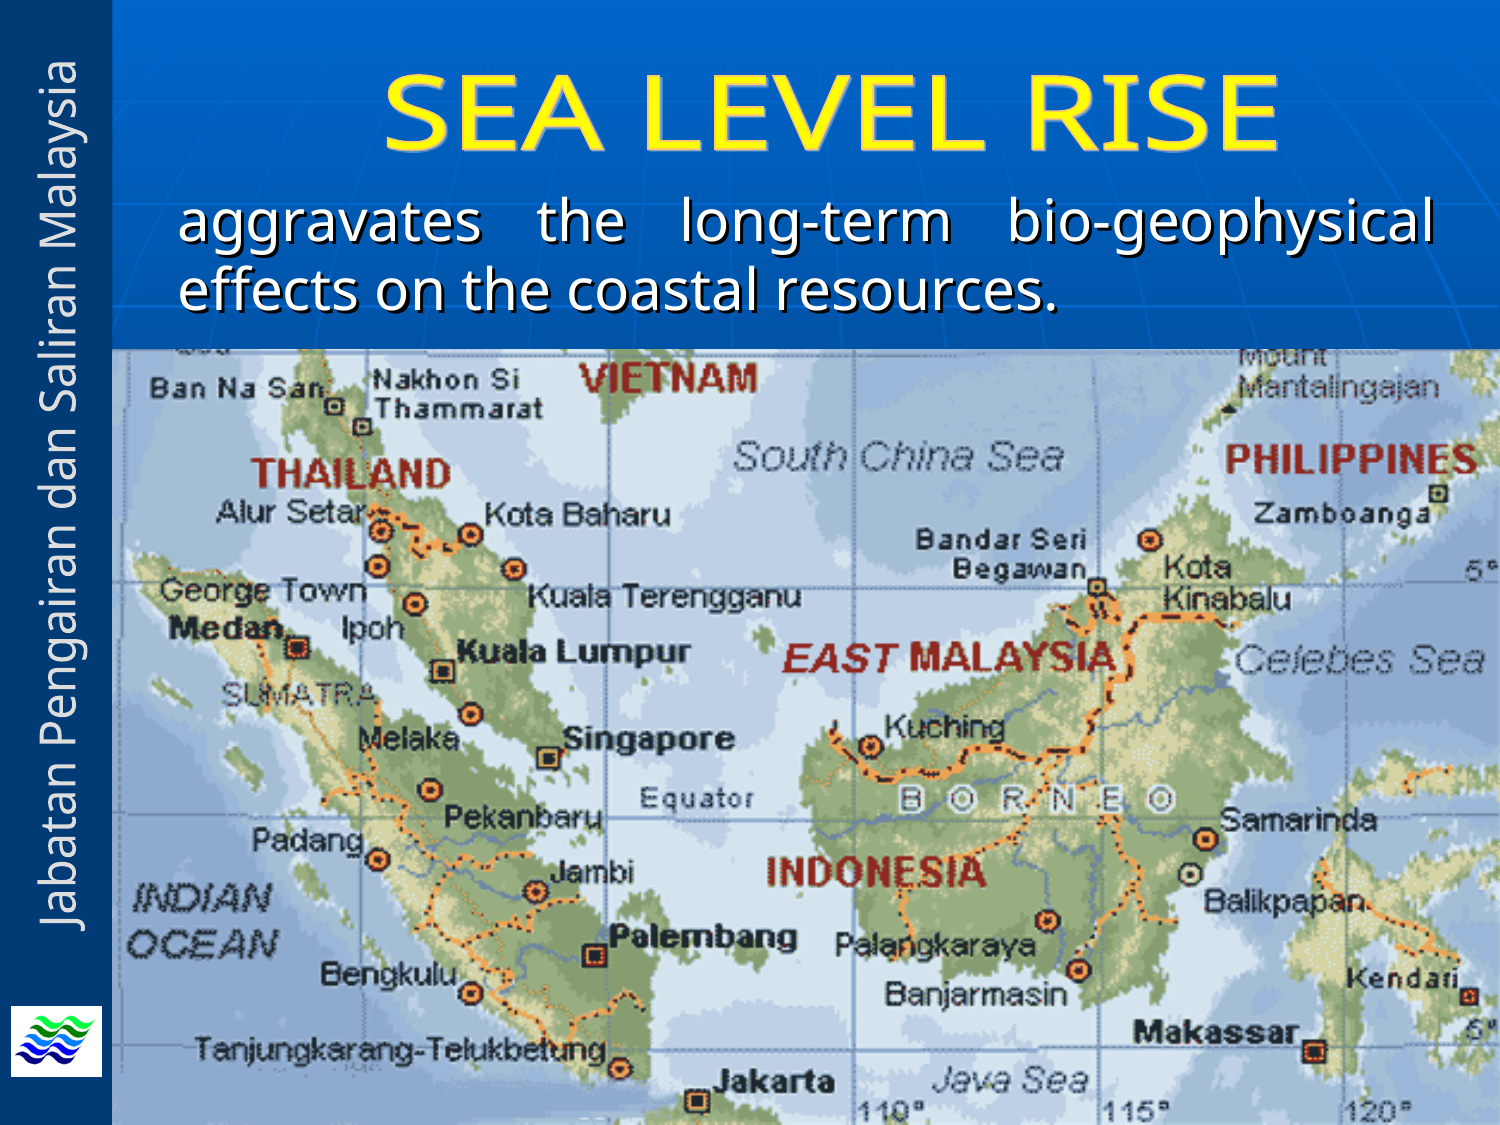

SEA LEVEL RISE
aggravates the long-term bio-geophysical effects on the coastal resources.
Jabatan Pengairan dan Saliran Malaysia